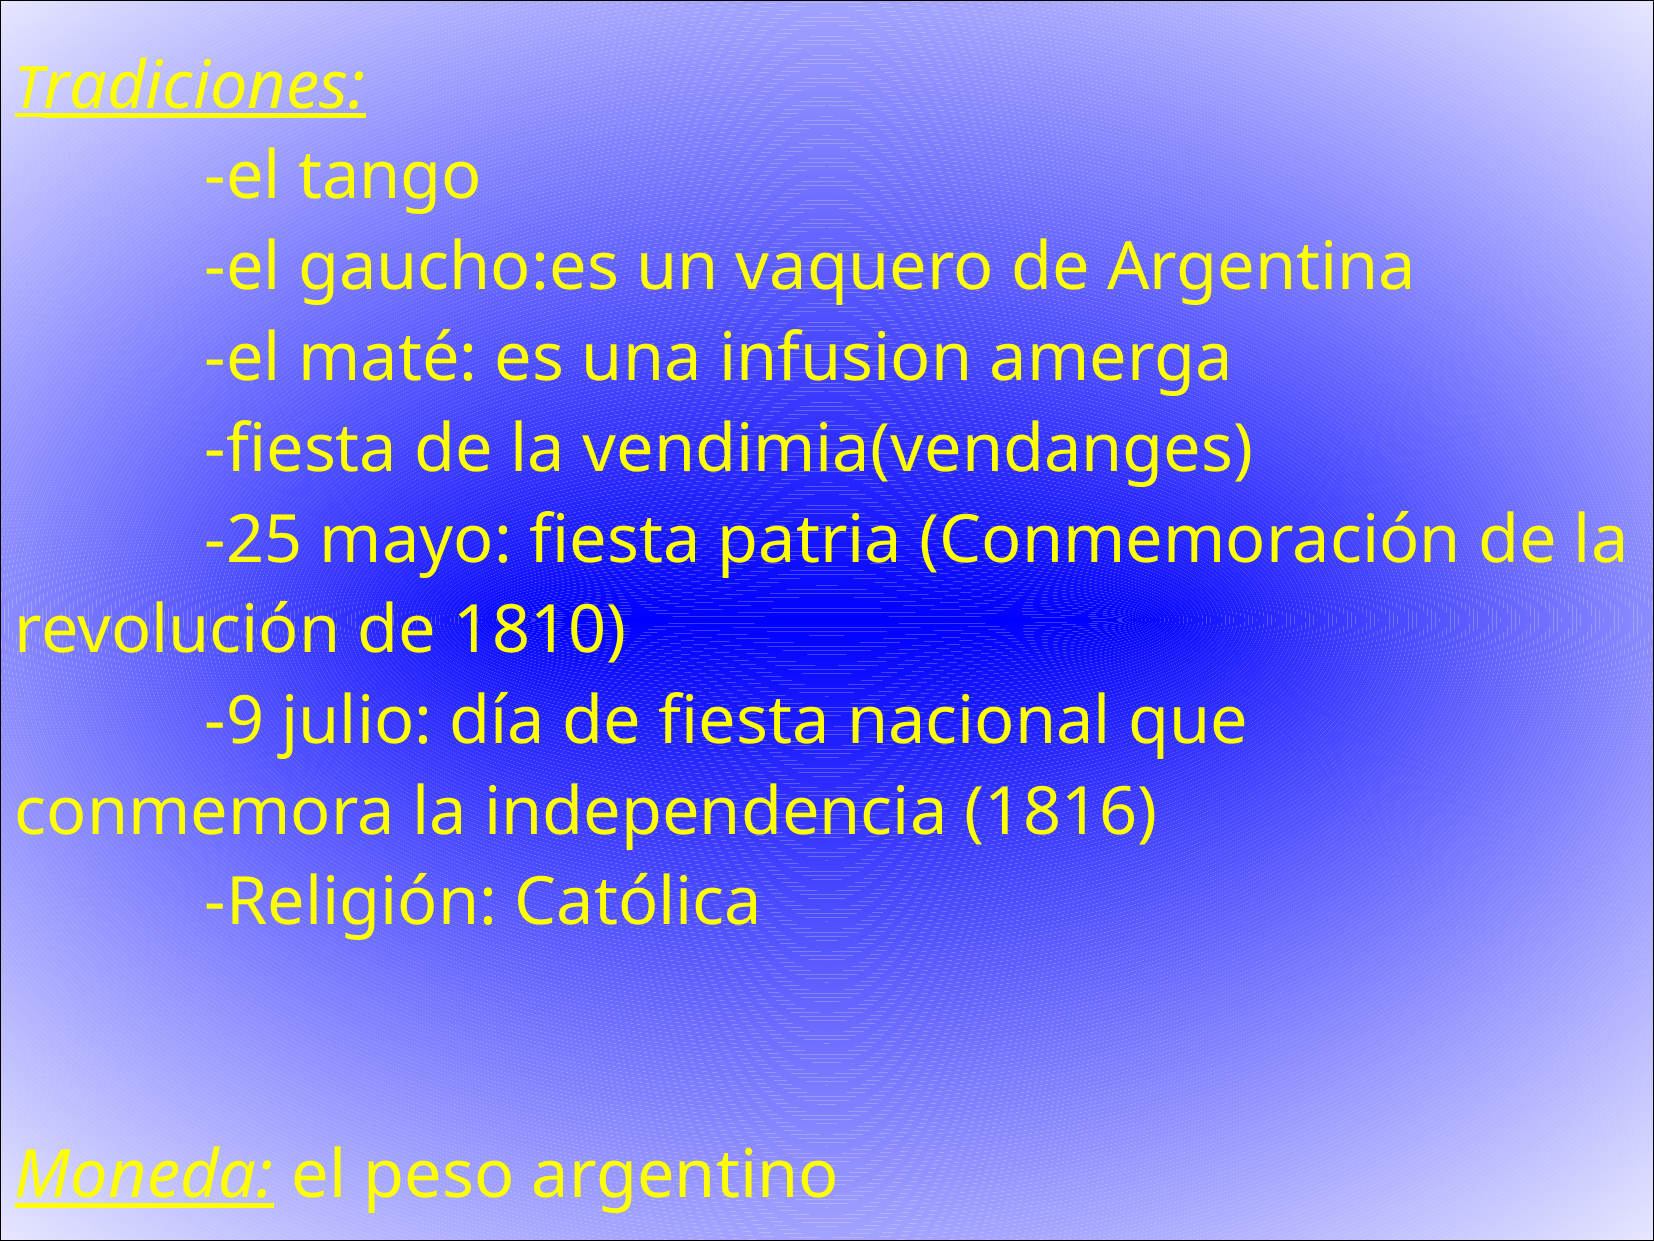

Tradiciones:
 -el tango
 -el gaucho:es un vaquero de Argentina
 -el maté: es una infusion amerga
 -fiesta de la vendimia(vendanges)
 -25 mayo: fiesta patria (Conmemoración de la revolución de 1810)
 -9 julio: día de fiesta nacional que conmemora la independencia (1816)
 -Religión: Católica
Moneda: el peso argentino